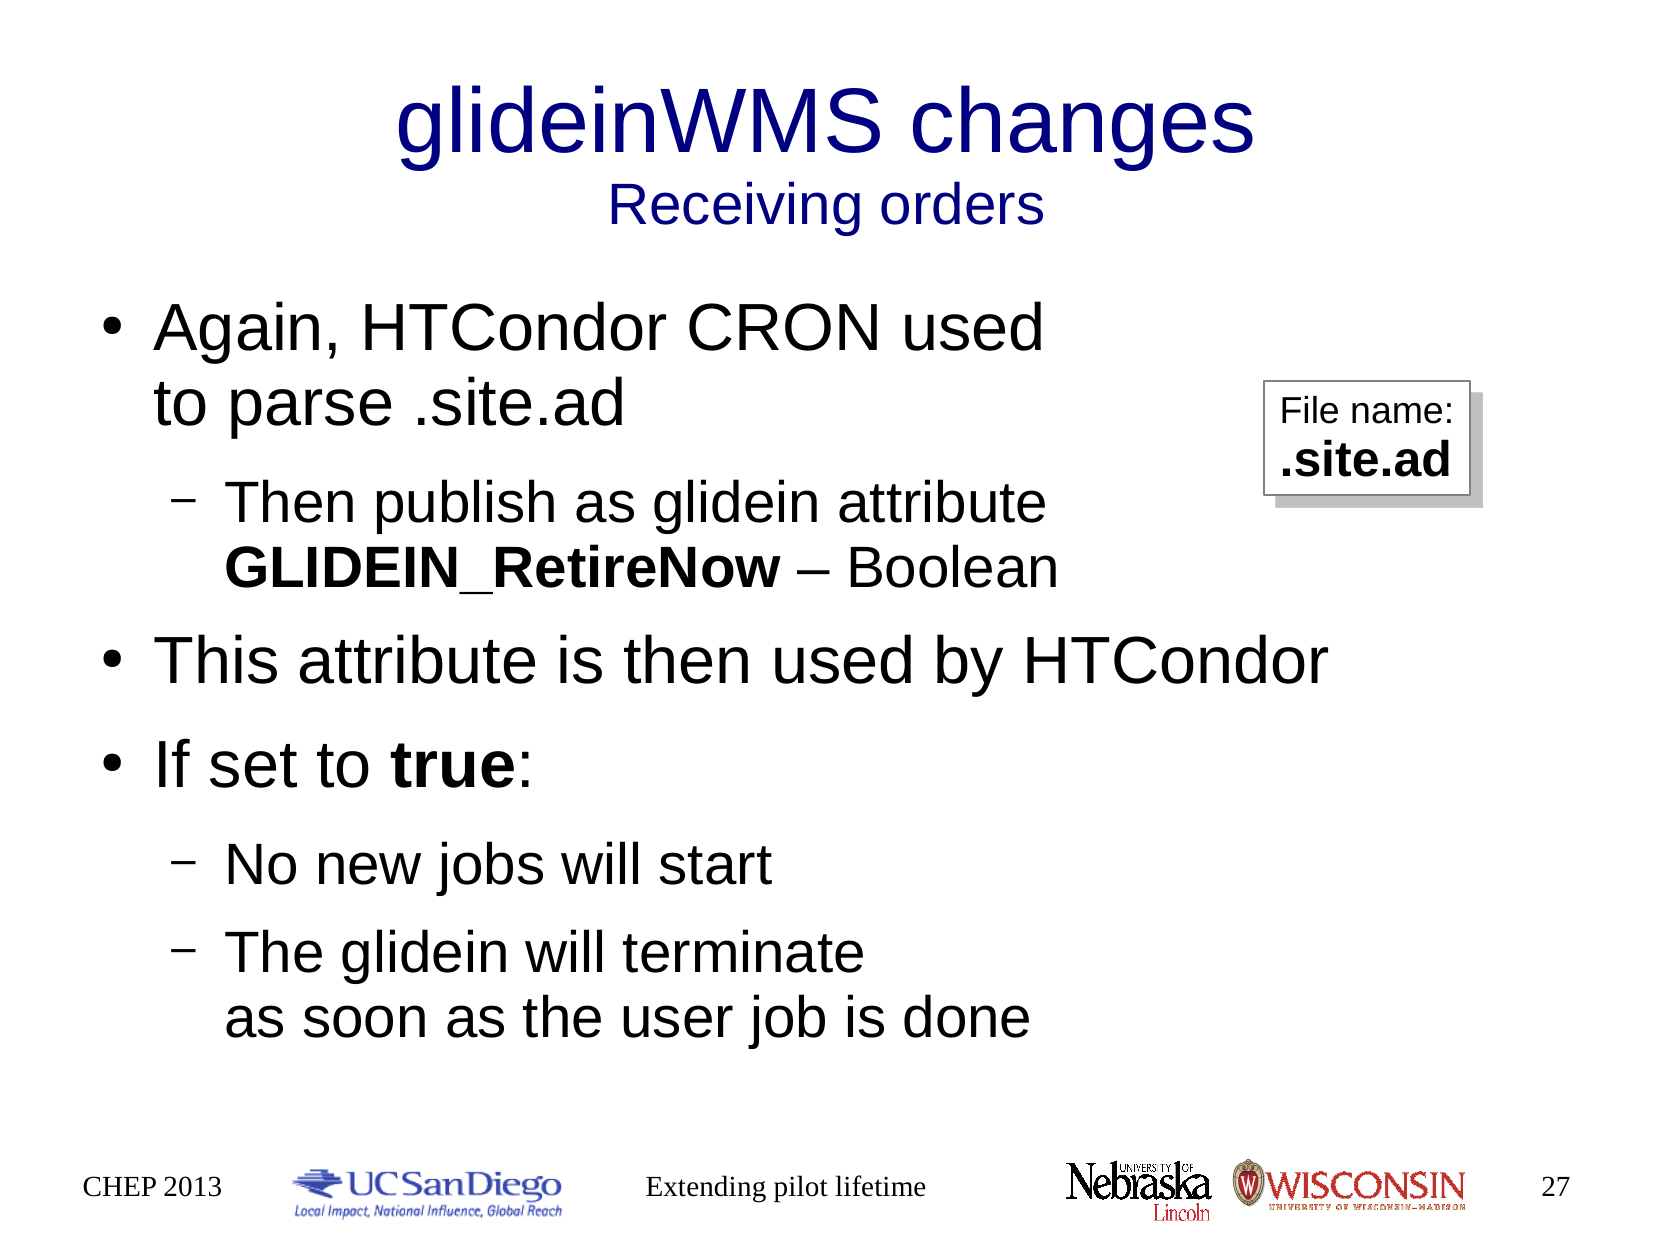

# glideinWMS changes Receiving orders
Again, HTCondor CRON used
to parse .site.ad
Then publish as glidein attribute
GLIDEIN_RetireNow – Boolean
This attribute is then used by HTCondor
If set to true:
No new jobs will start
The glidein will terminate
as soon as the user job is done
File name:
.site.ad
CHEP 2013
Extending pilot lifetime
27